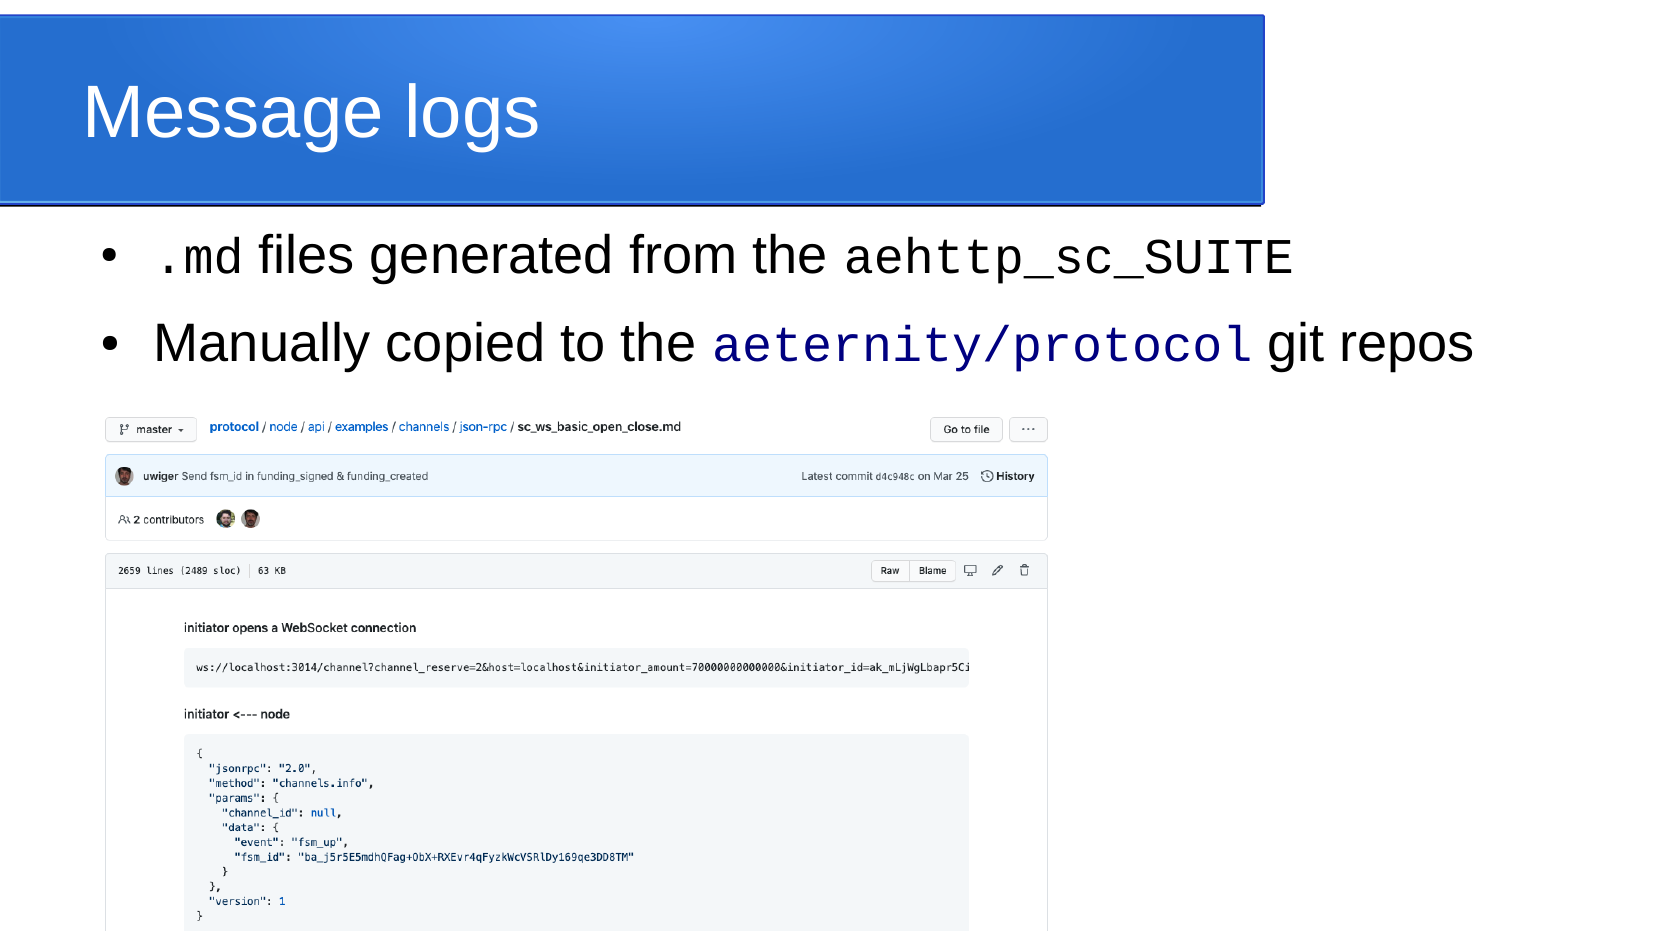

# Message logs
.md files generated from the aehttp_sc_SUITE
Manually copied to the aeternity/protocol git repos